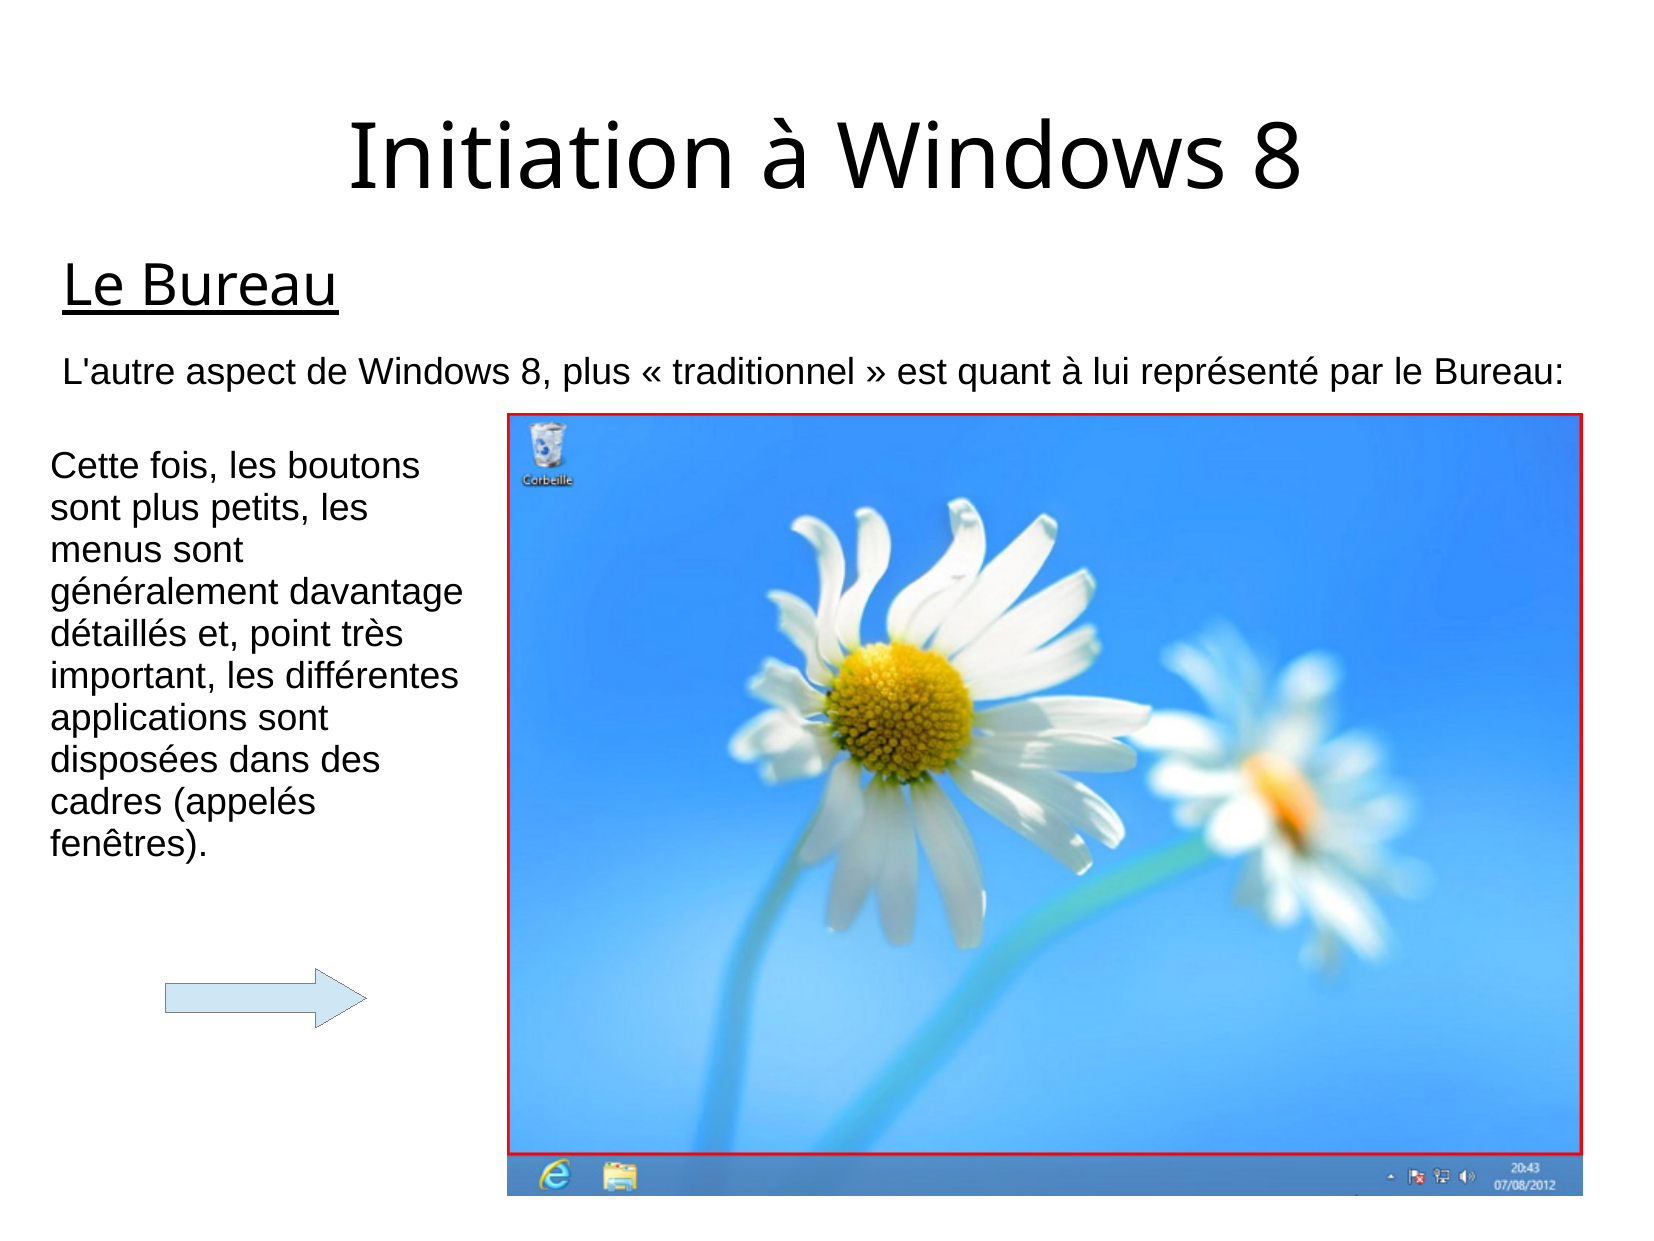

# Initiation à Windows 8
Le Bureau
L'autre aspect de Windows 8, plus « traditionnel » est quant à lui représenté par le Bureau:
Cette fois, les boutons sont plus petits, les menus sont généralement davantage détaillés et, point très important, les différentes applications sont disposées dans des cadres (appelés fenêtres).